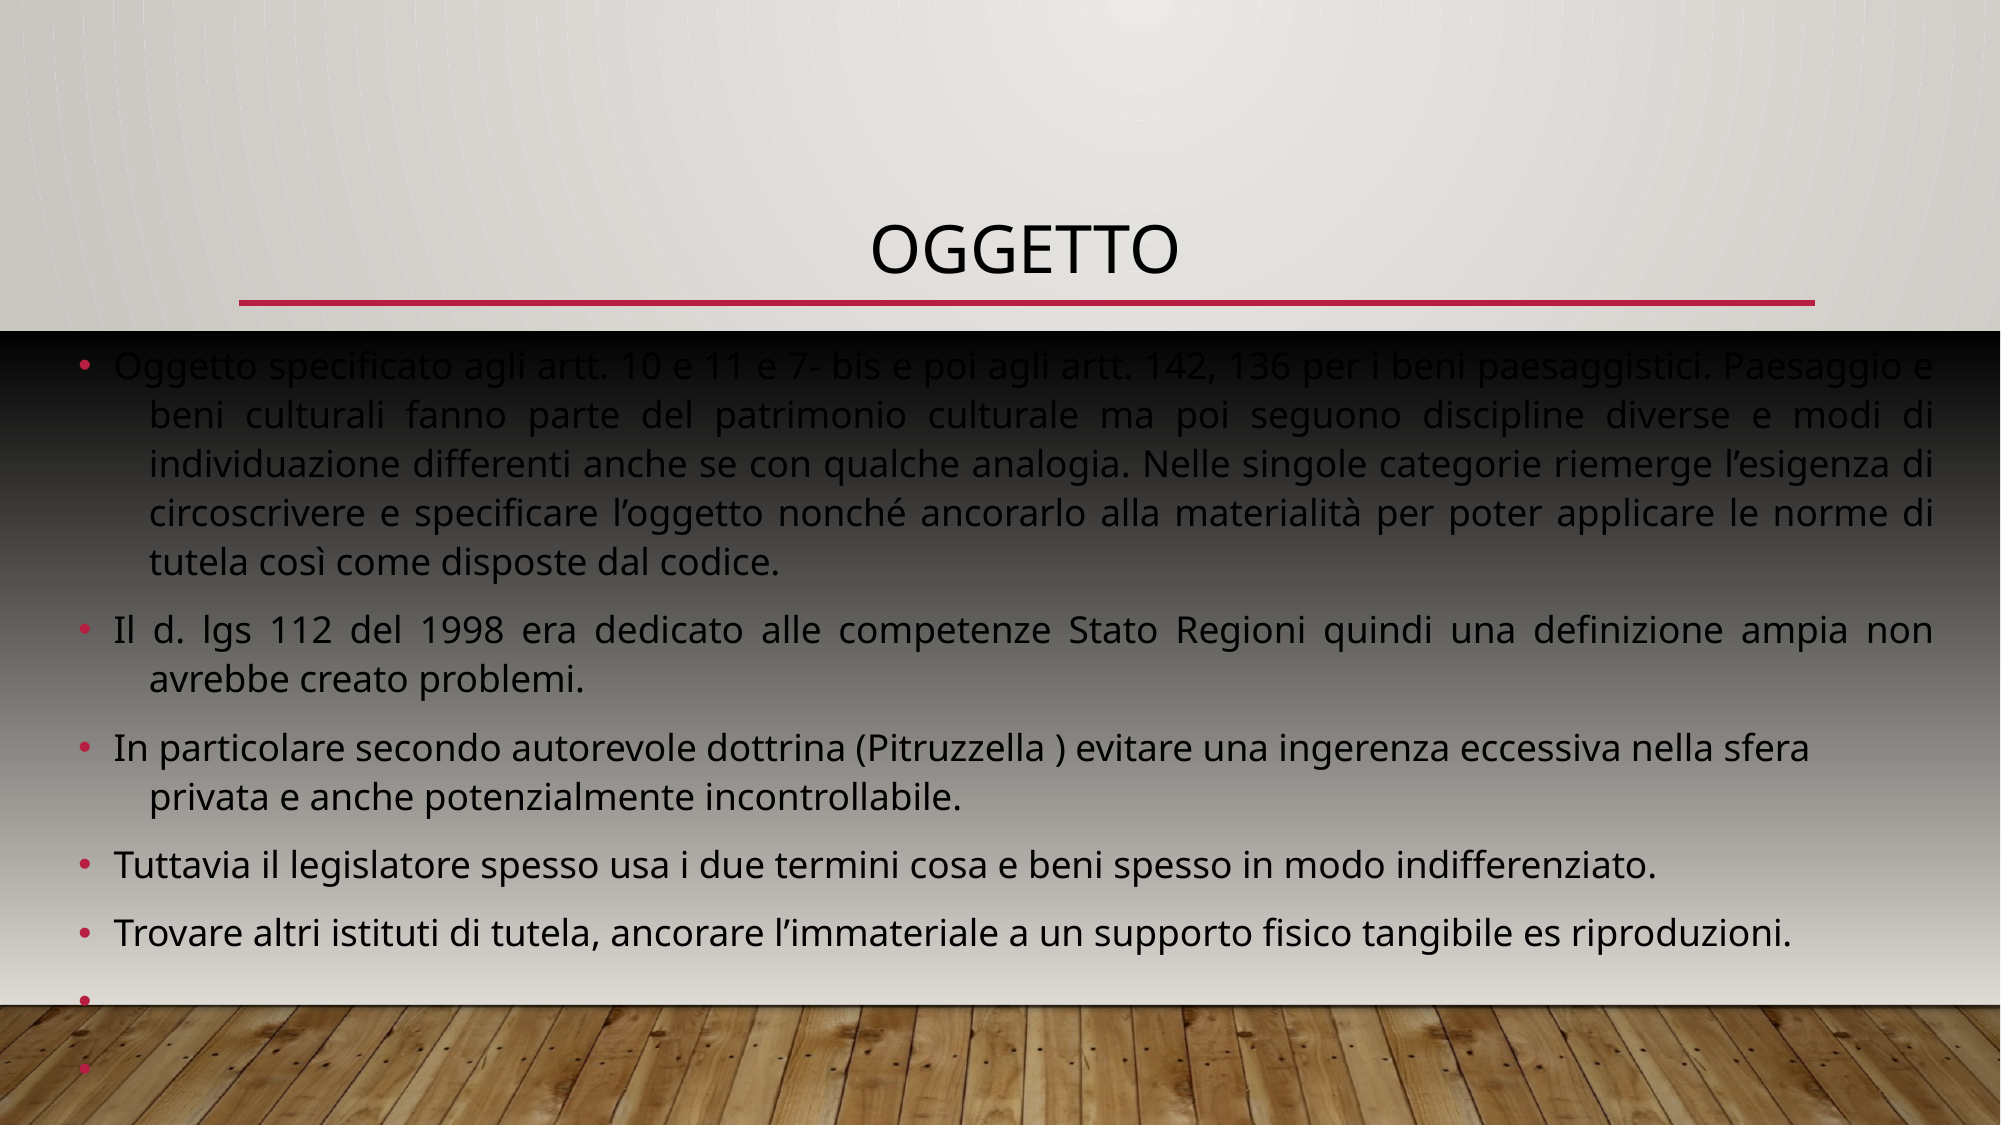

# oggetto
Oggetto specificato agli artt. 10 e 11 e 7- bis e poi agli artt. 142, 136 per i beni paesaggistici. Paesaggio e beni culturali fanno parte del patrimonio culturale ma poi seguono discipline diverse e modi di individuazione differenti anche se con qualche analogia. Nelle singole categorie riemerge l’esigenza di circoscrivere e specificare l’oggetto nonché ancorarlo alla materialità per poter applicare le norme di tutela così come disposte dal codice.
Il d. lgs 112 del 1998 era dedicato alle competenze Stato Regioni quindi una definizione ampia non avrebbe creato problemi.
In particolare secondo autorevole dottrina (Pitruzzella ) evitare una ingerenza eccessiva nella sfera privata e anche potenzialmente incontrollabile.
Tuttavia il legislatore spesso usa i due termini cosa e beni spesso in modo indifferenziato.
Trovare altri istituti di tutela, ancorare l’immateriale a un supporto fisico tangibile es riproduzioni.